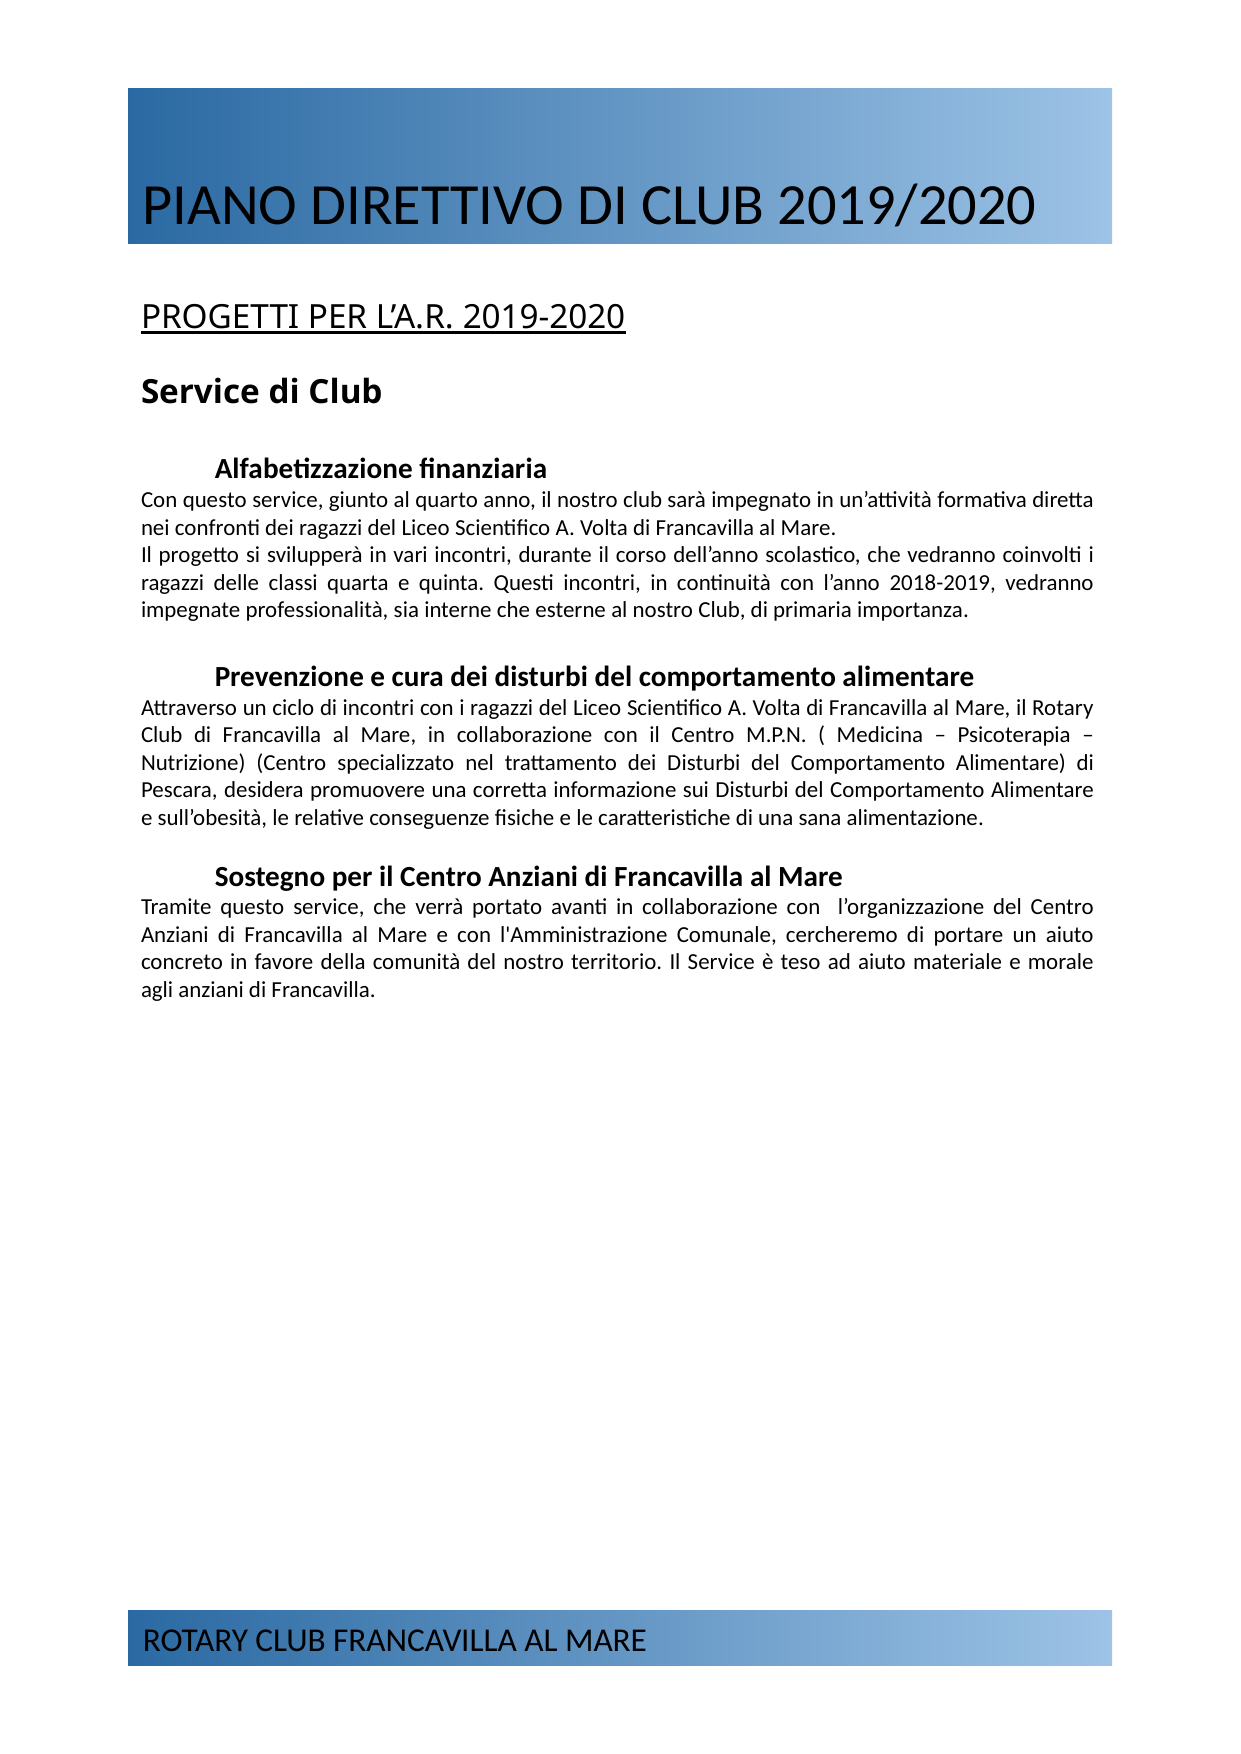

PIANO DIRETTIVO DI CLUB 2019/2020
PROGETTI PER L’A.R. 2019-2020
Service di Club
	Alfabetizzazione finanziaria
Con questo service, giunto al quarto anno, il nostro club sarà impegnato in un’attività formativa diretta nei confronti dei ragazzi del Liceo Scientifico A. Volta di Francavilla al Mare.
Il progetto si svilupperà in vari incontri, durante il corso dell’anno scolastico, che vedranno coinvolti i ragazzi delle classi quarta e quinta. Questi incontri, in continuità con l’anno 2018-2019, vedranno impegnate professionalità, sia interne che esterne al nostro Club, di primaria importanza.
	Prevenzione e cura dei disturbi del comportamento alimentare
Attraverso un ciclo di incontri con i ragazzi del Liceo Scientifico A. Volta di Francavilla al Mare, il Rotary Club di Francavilla al Mare, in collaborazione con il Centro M.P.N. ( Medicina – Psicoterapia – Nutrizione) (Centro specializzato nel trattamento dei Disturbi del Comportamento Alimentare) di Pescara, desidera promuovere una corretta informazione sui Disturbi del Comportamento Alimentare e sull’obesità, le relative conseguenze fisiche e le caratteristiche di una sana alimentazione.
	Sostegno per il Centro Anziani di Francavilla al Mare
Tramite questo service, che verrà portato avanti in collaborazione con l’organizzazione del Centro Anziani di Francavilla al Mare e con l'Amministrazione Comunale, cercheremo di portare un aiuto concreto in favore della comunità del nostro territorio. Il Service è teso ad aiuto materiale e morale agli anziani di Francavilla.
ROTARY CLUB FRANCAVILLA AL MARE